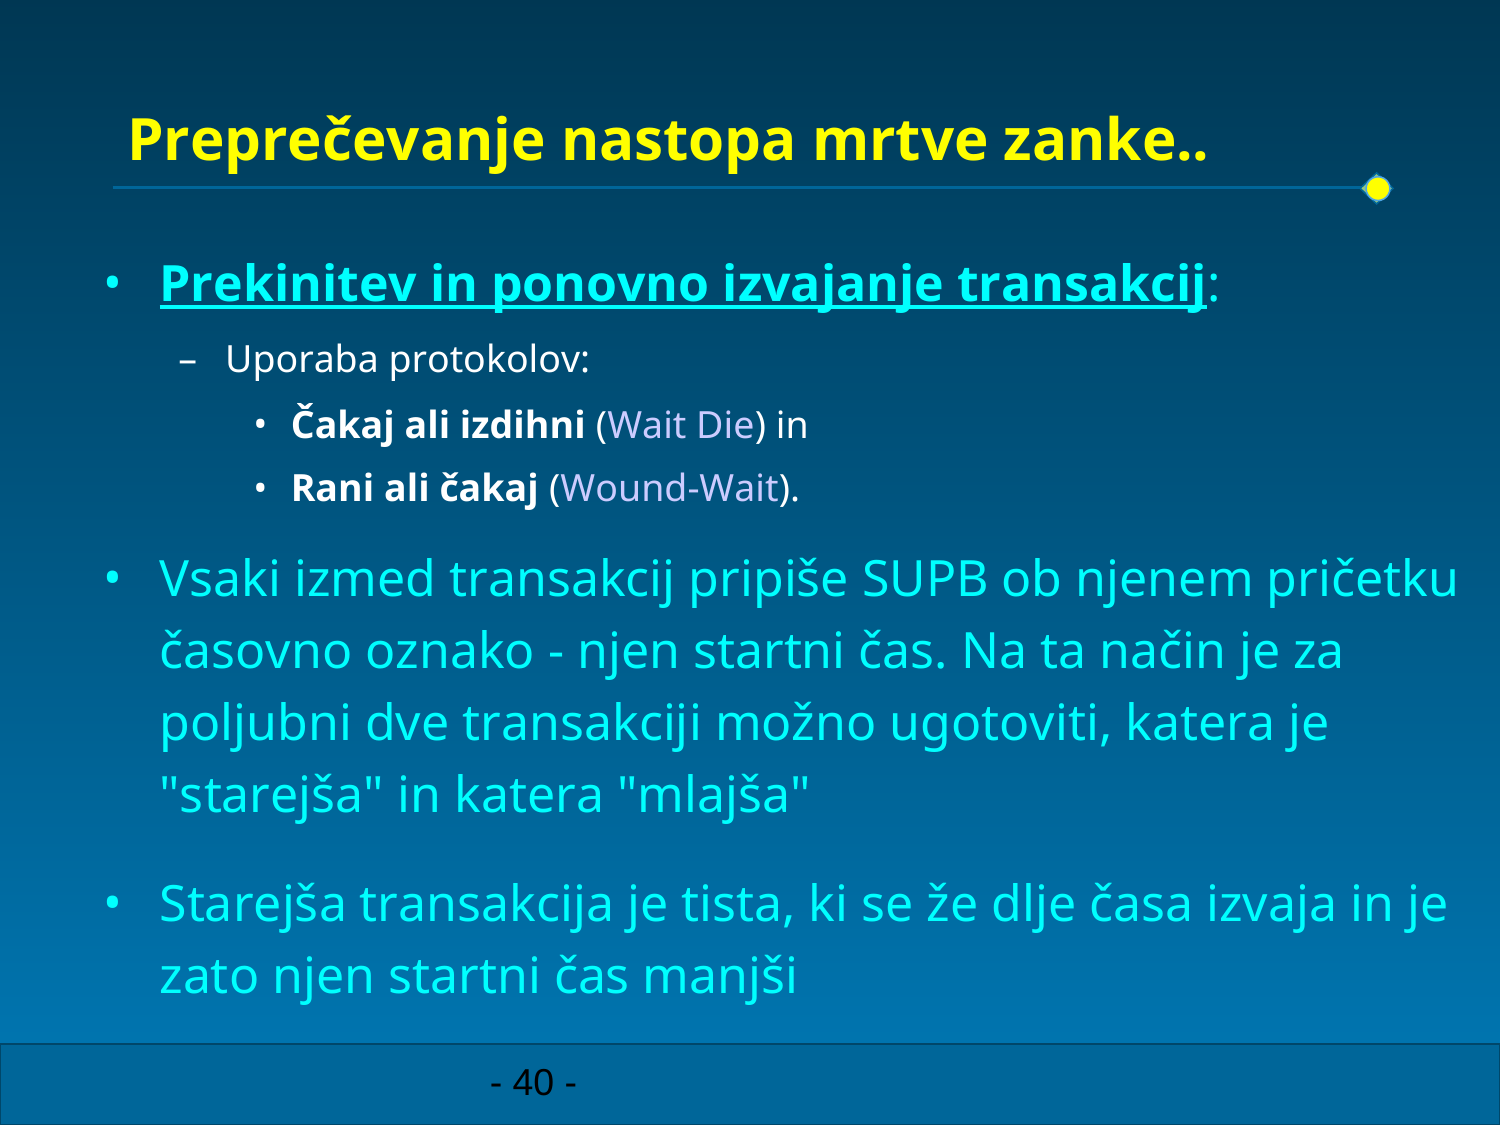

# Preprečevanje nastopa mrtve zanke..
Prekinitev in ponovno izvajanje transakcij:
Uporaba protokolov:
Čakaj ali izdihni (Wait Die) in
Rani ali čakaj (Wound-Wait).
Vsaki izmed transakcij pripiše SUPB ob njenem pričetku časovno oznako - njen startni čas. Na ta način je za poljubni dve transakciji možno ugotoviti, katera je "starejša" in katera "mlajša"
Starejša transakcija je tista, ki se že dlje časa izvaja in je zato njen startni čas manjši